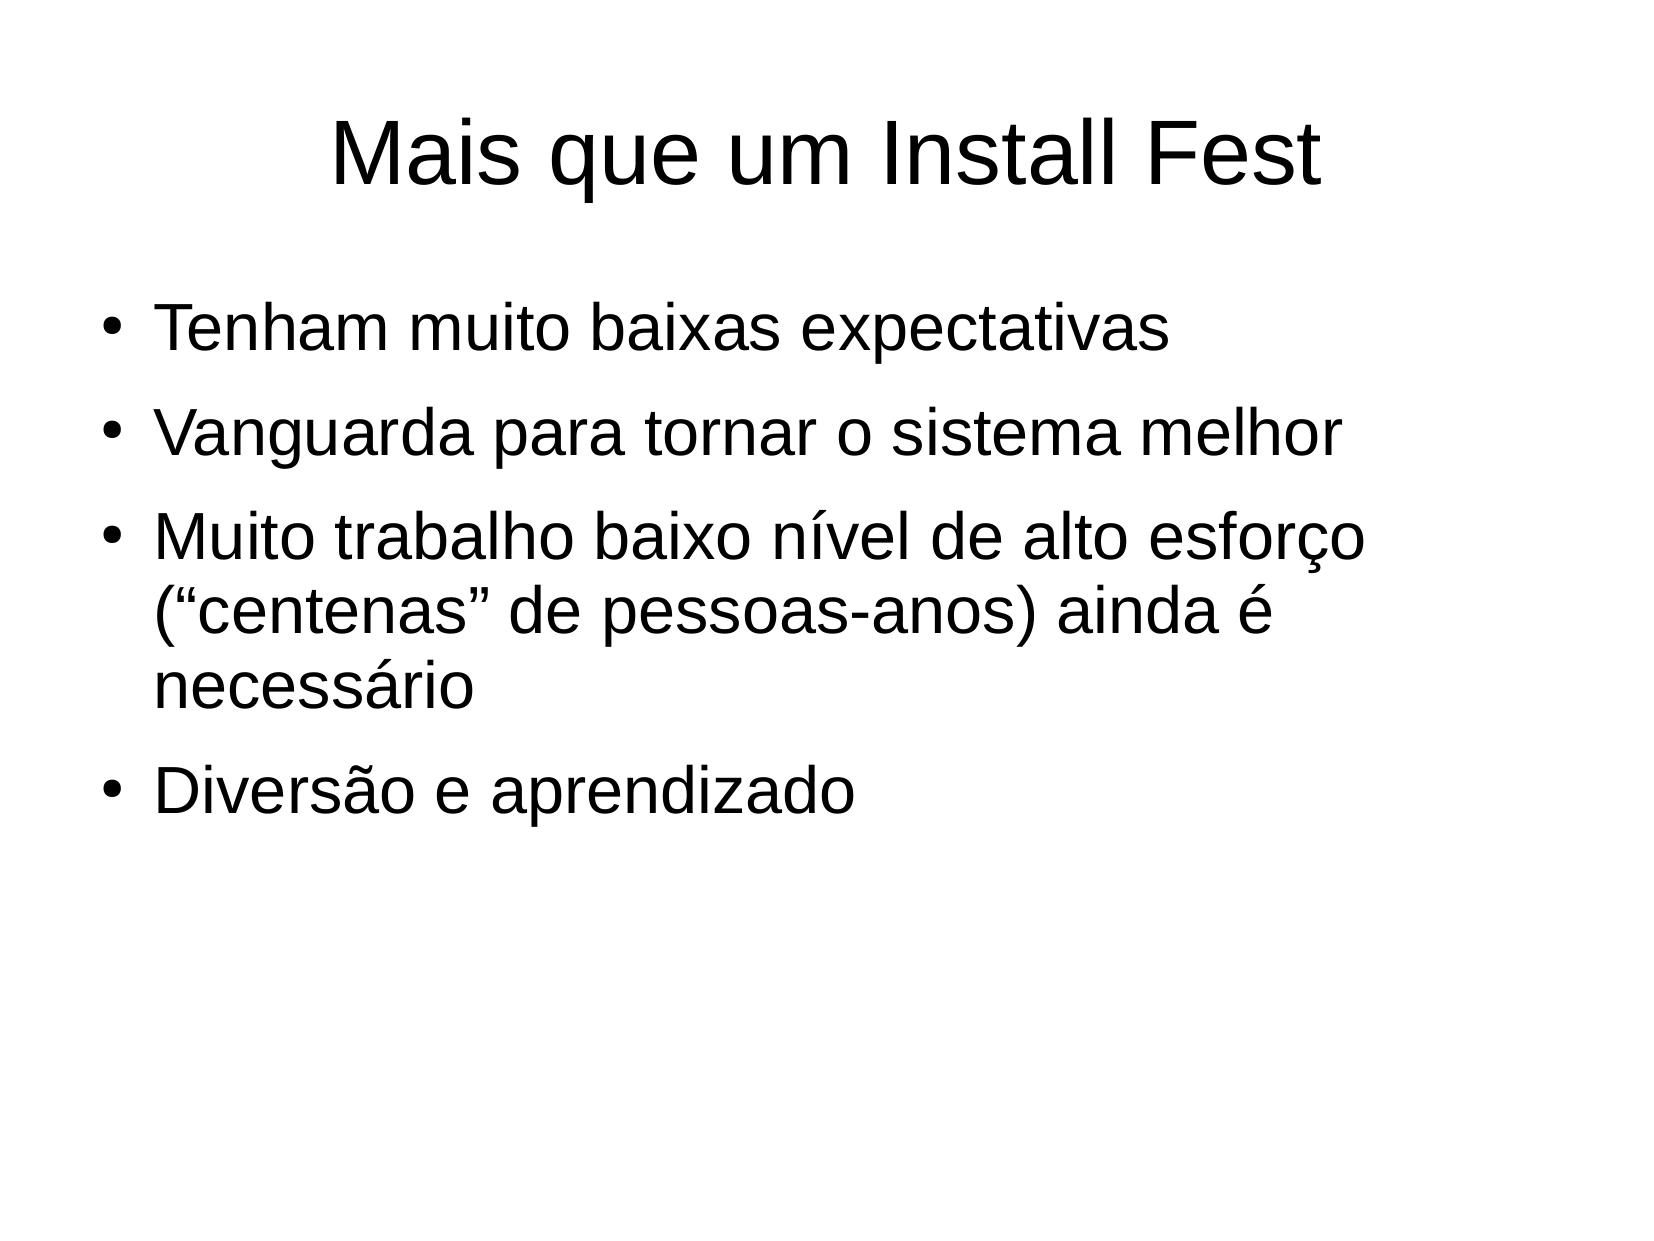

# Mais que um Install Fest
Tenham muito baixas expectativas
Vanguarda para tornar o sistema melhor
Muito trabalho baixo nível de alto esforço (“centenas” de pessoas-anos) ainda é necessário
Diversão e aprendizado